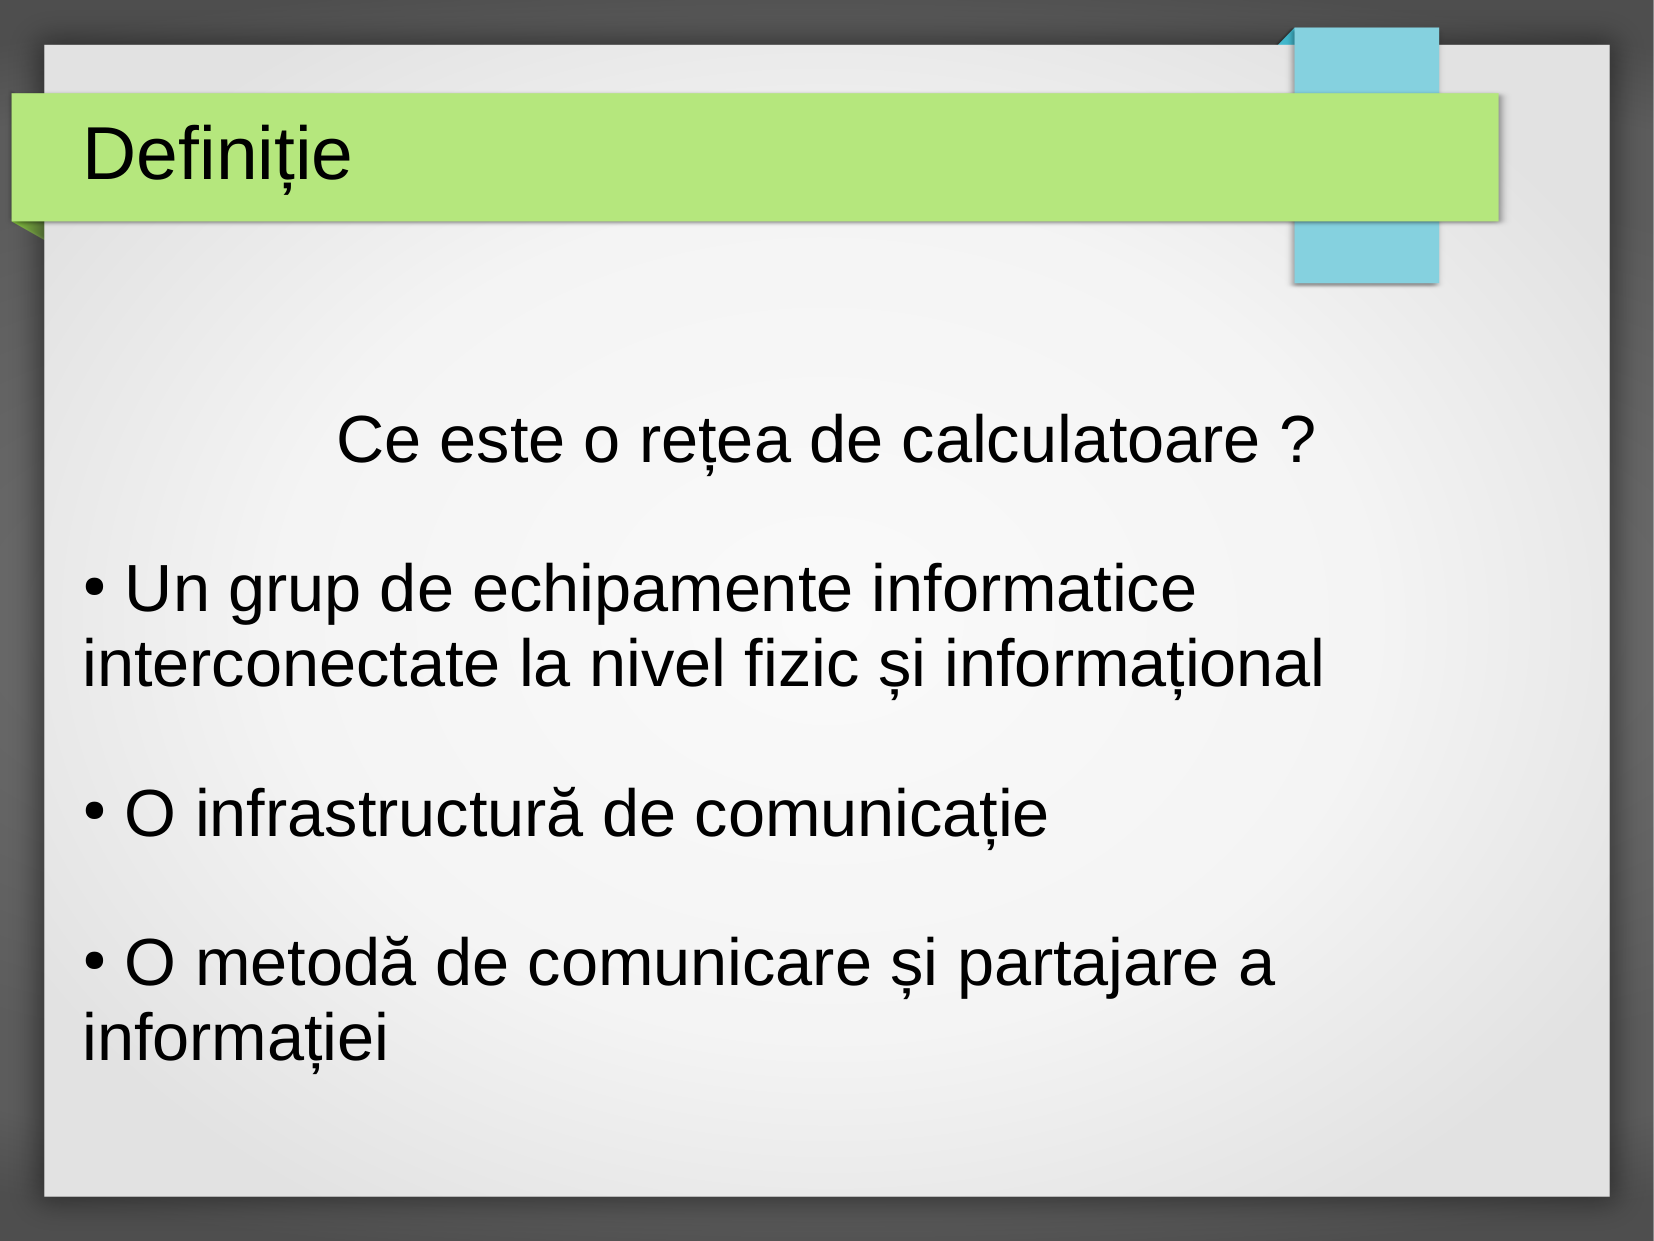

# Definiție
Ce este o rețea de calculatoare ?
 Un grup de echipamente informatice interconectate la nivel fizic și informațional
 O infrastructură de comunicație
 O metodă de comunicare și partajare a informației